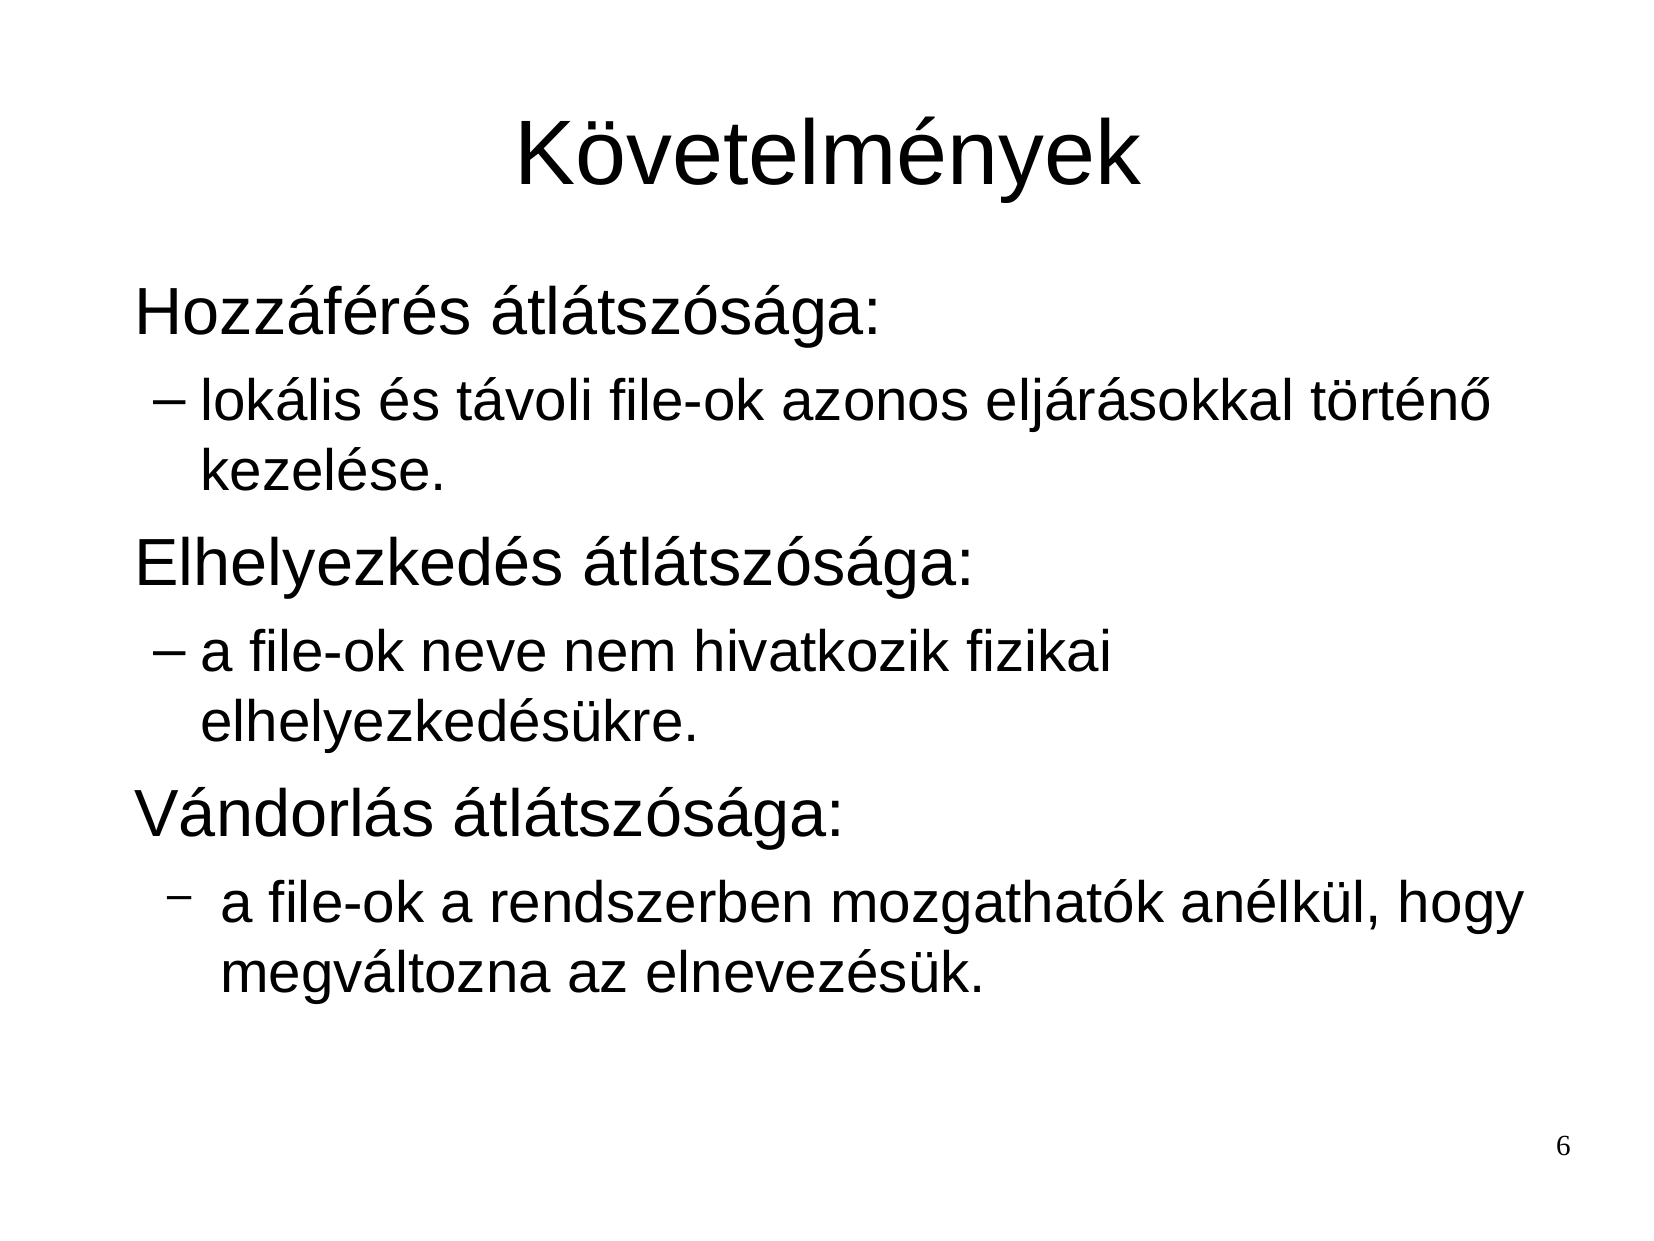

# Követelmények
Hozzáférés átlátszósága:
lokális és távoli file-ok azonos eljárásokkal történő kezelése.
Elhelyezkedés átlátszósága:
a file-ok neve nem hivatkozik fizikai elhelyezkedésükre.
Vándorlás átlátszósága:
a file-ok a rendszerben mozgathatók anélkül, hogy megváltozna az elnevezésük.
6